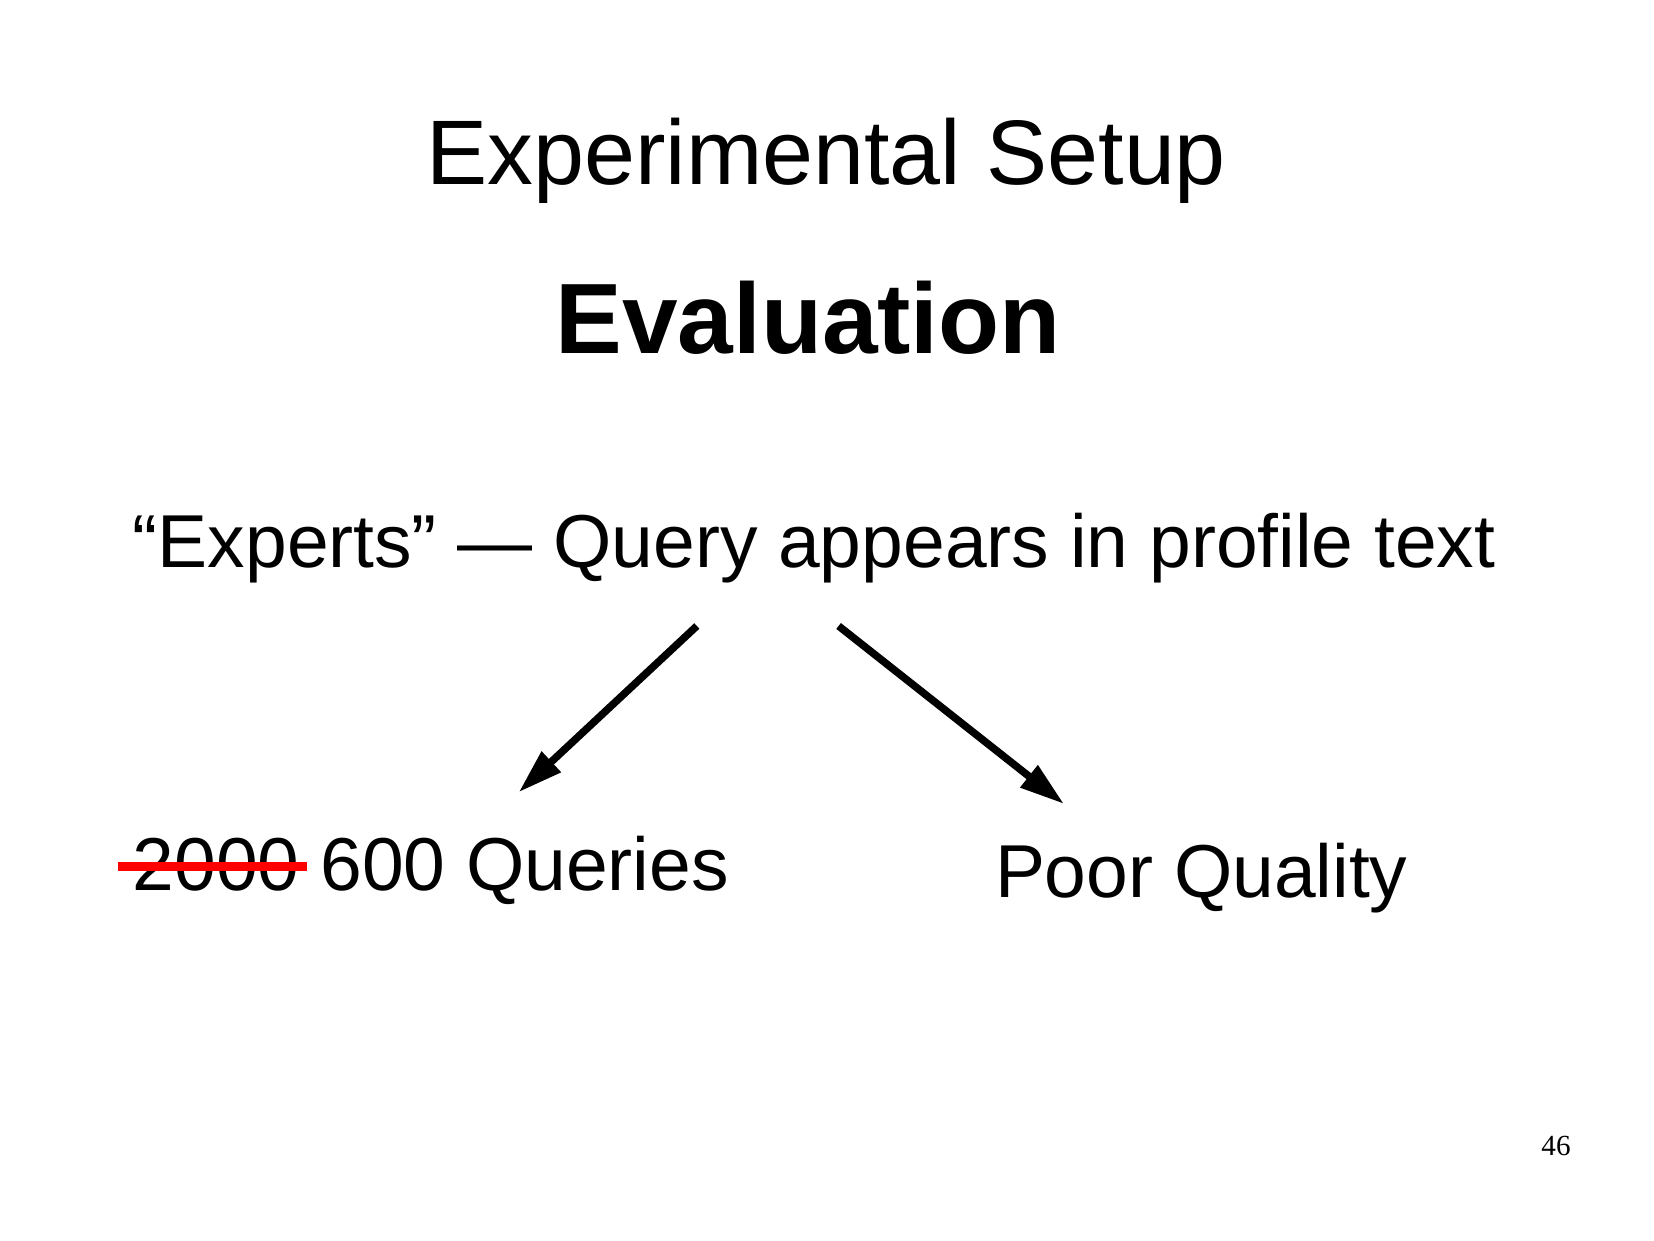

# Experimental Setup
Evaluation
“Experts” — Query appears in profile text
2000 600 Queries
Poor Quality
46